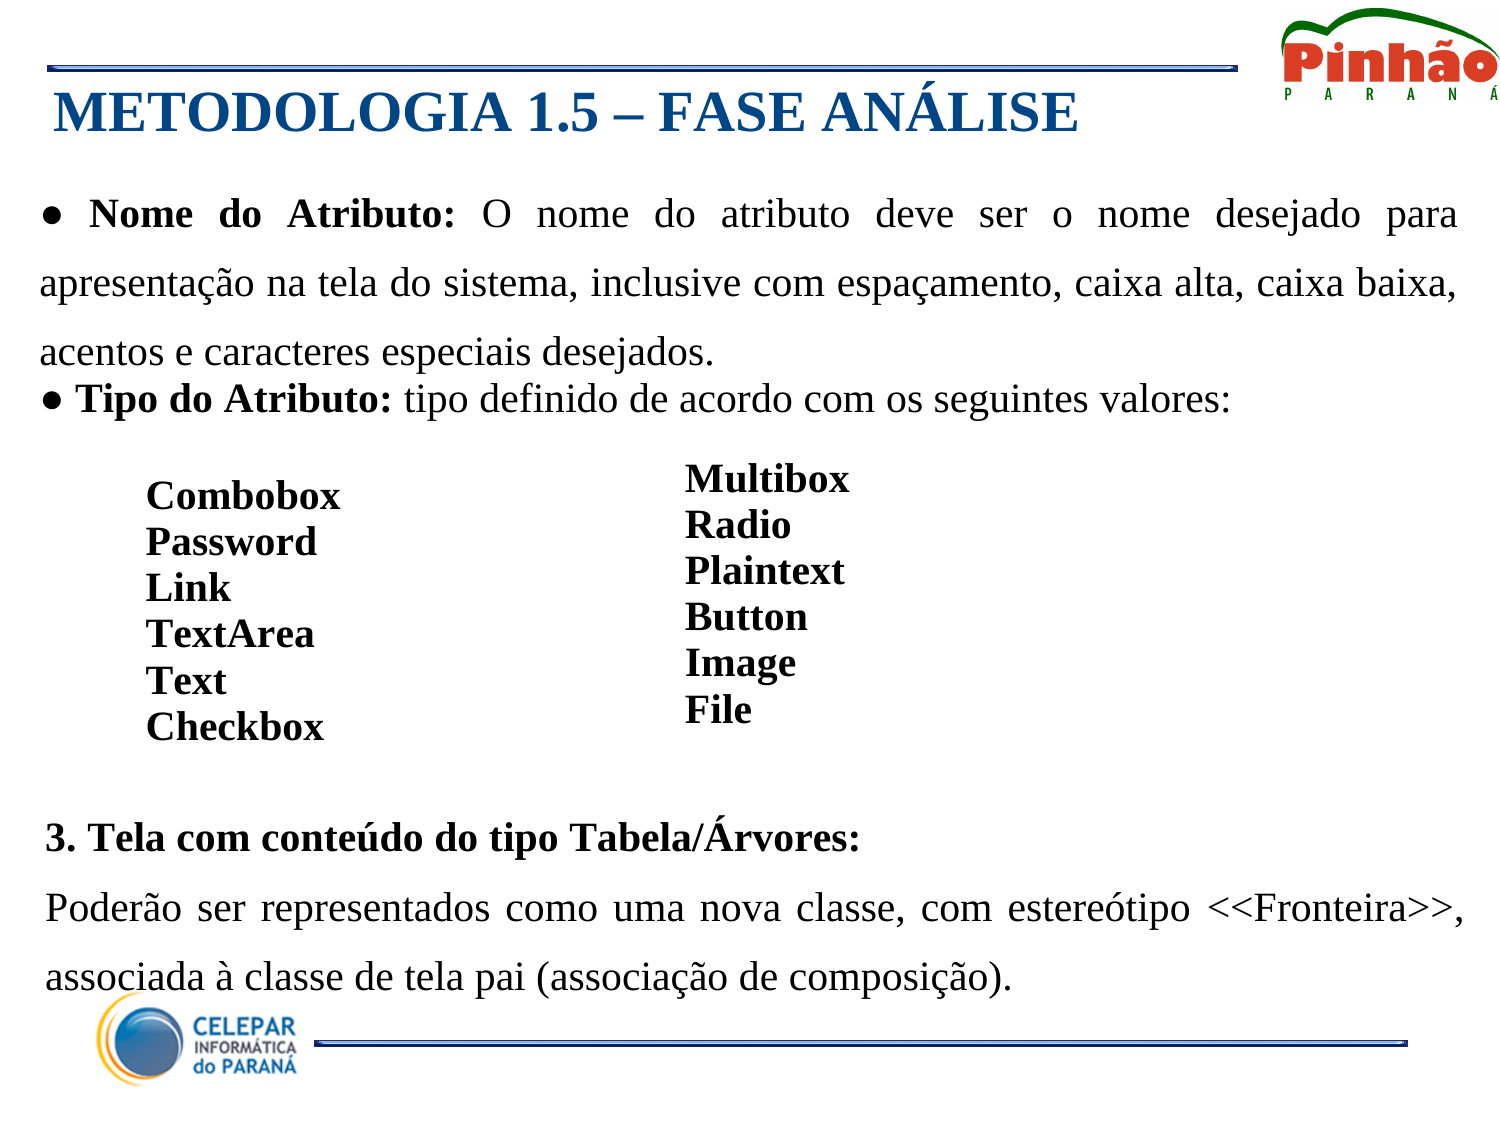

METODOLOGIA 1.5 – FASE ANÁLISE
● Nome do Atributo: O nome do atributo deve ser o nome desejado para apresentação na tela do sistema, inclusive com espaçamento, caixa alta, caixa baixa, acentos e caracteres especiais desejados.
● Tipo do Atributo: tipo definido de acordo com os seguintes valores:
Combobox
Password
Link
TextArea
Text
Checkbox
Multibox
Radio
Plaintext
Button
Image
File
3. Tela com conteúdo do tipo Tabela/Árvores:
Poderão ser representados como uma nova classe, com estereótipo <<Fronteira>>, associada à classe de tela pai (associação de composição).